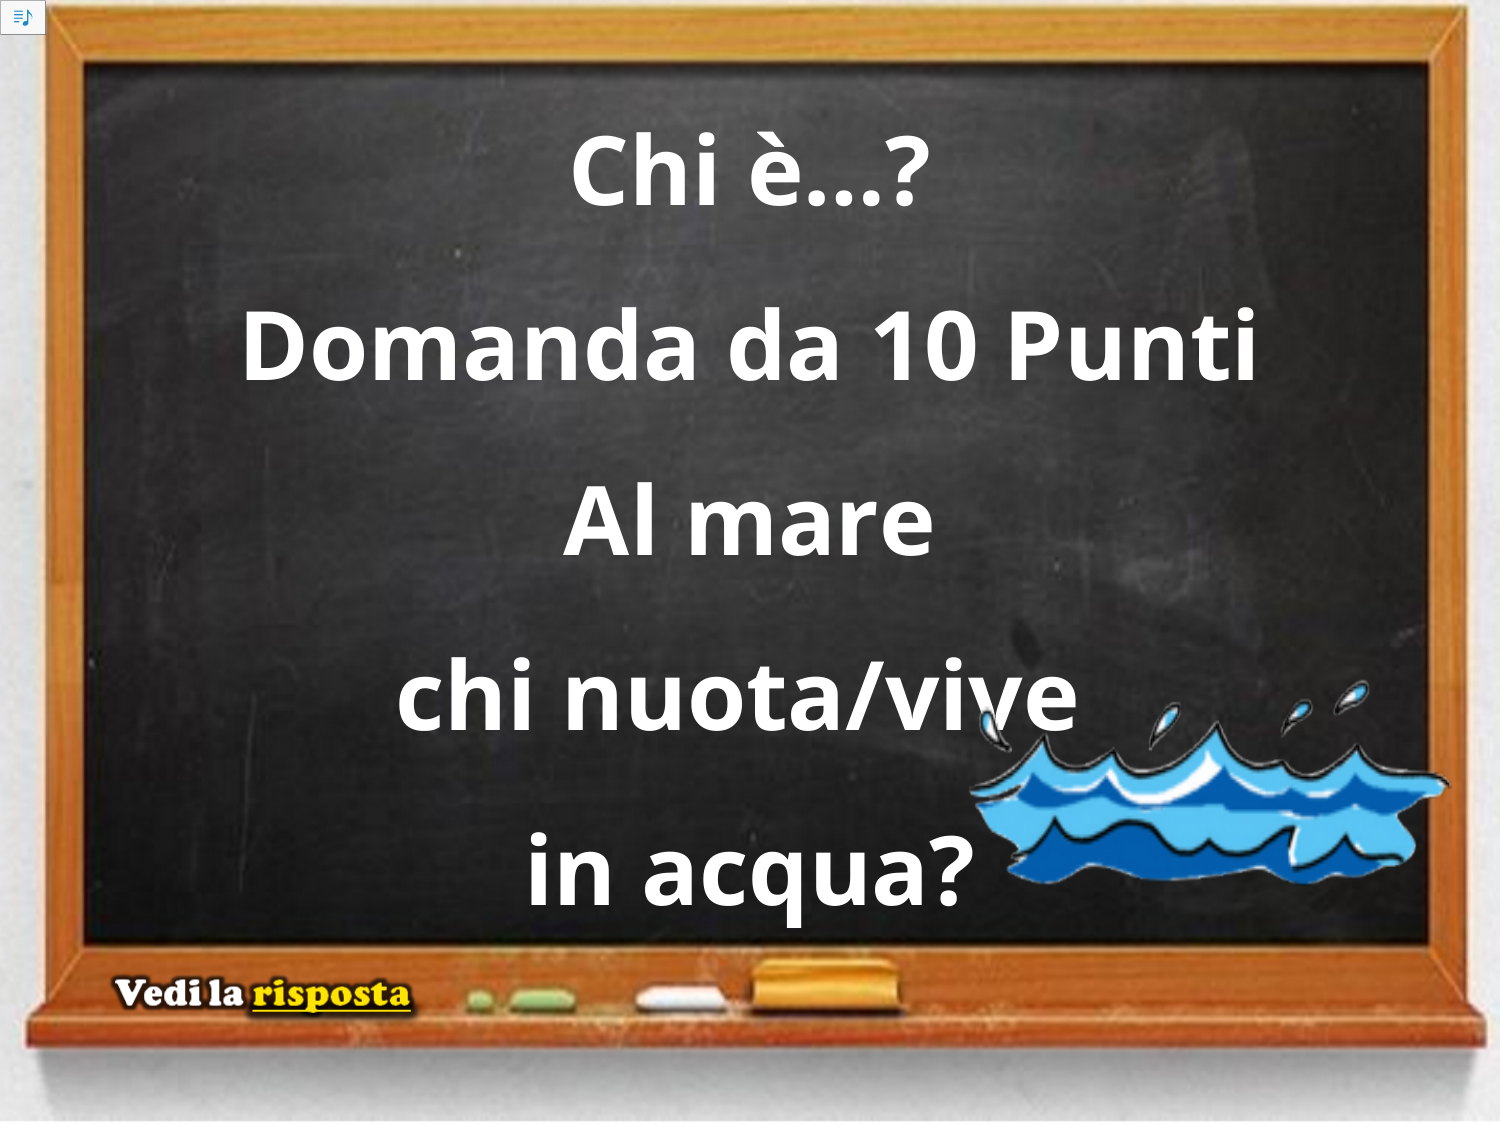

Chi è…?
Domanda da 10 Punti
Al mare
chi nuota/vive
in acqua?